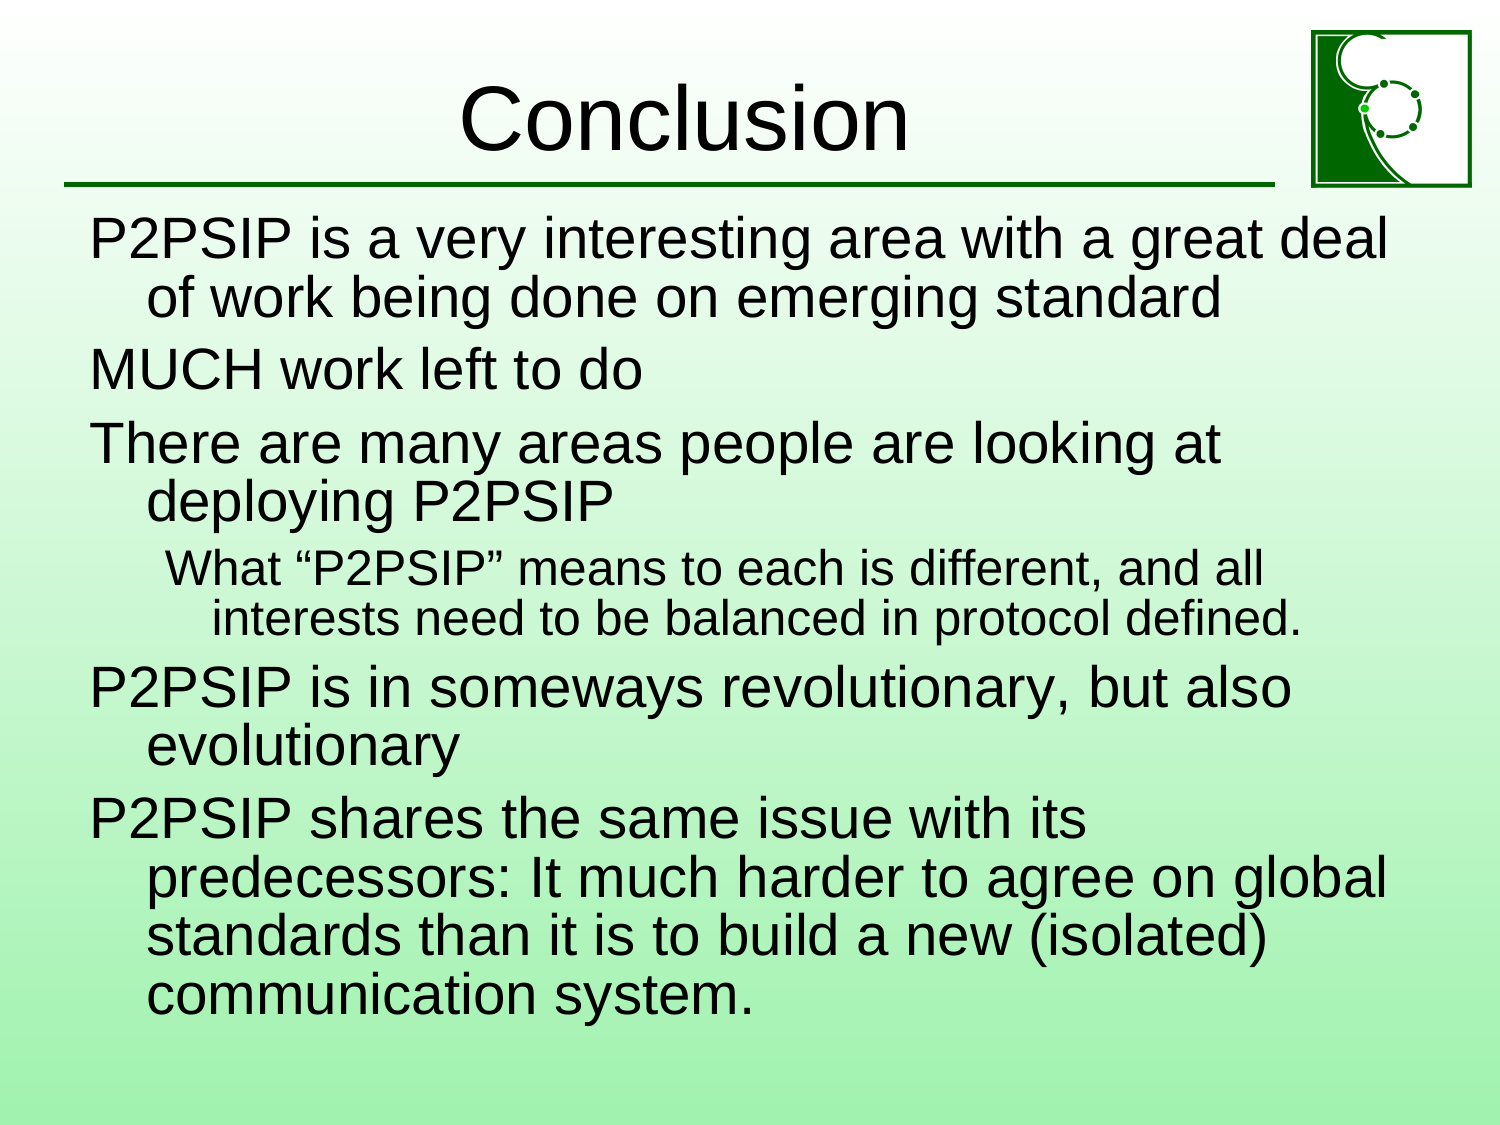

# Conclusion
P2PSIP is a very interesting area with a great deal of work being done on emerging standard
MUCH work left to do
There are many areas people are looking at deploying P2PSIP
What “P2PSIP” means to each is different, and all interests need to be balanced in protocol defined.
P2PSIP is in someways revolutionary, but also evolutionary
P2PSIP shares the same issue with its predecessors: It much harder to agree on global standards than it is to build a new (isolated) communication system.